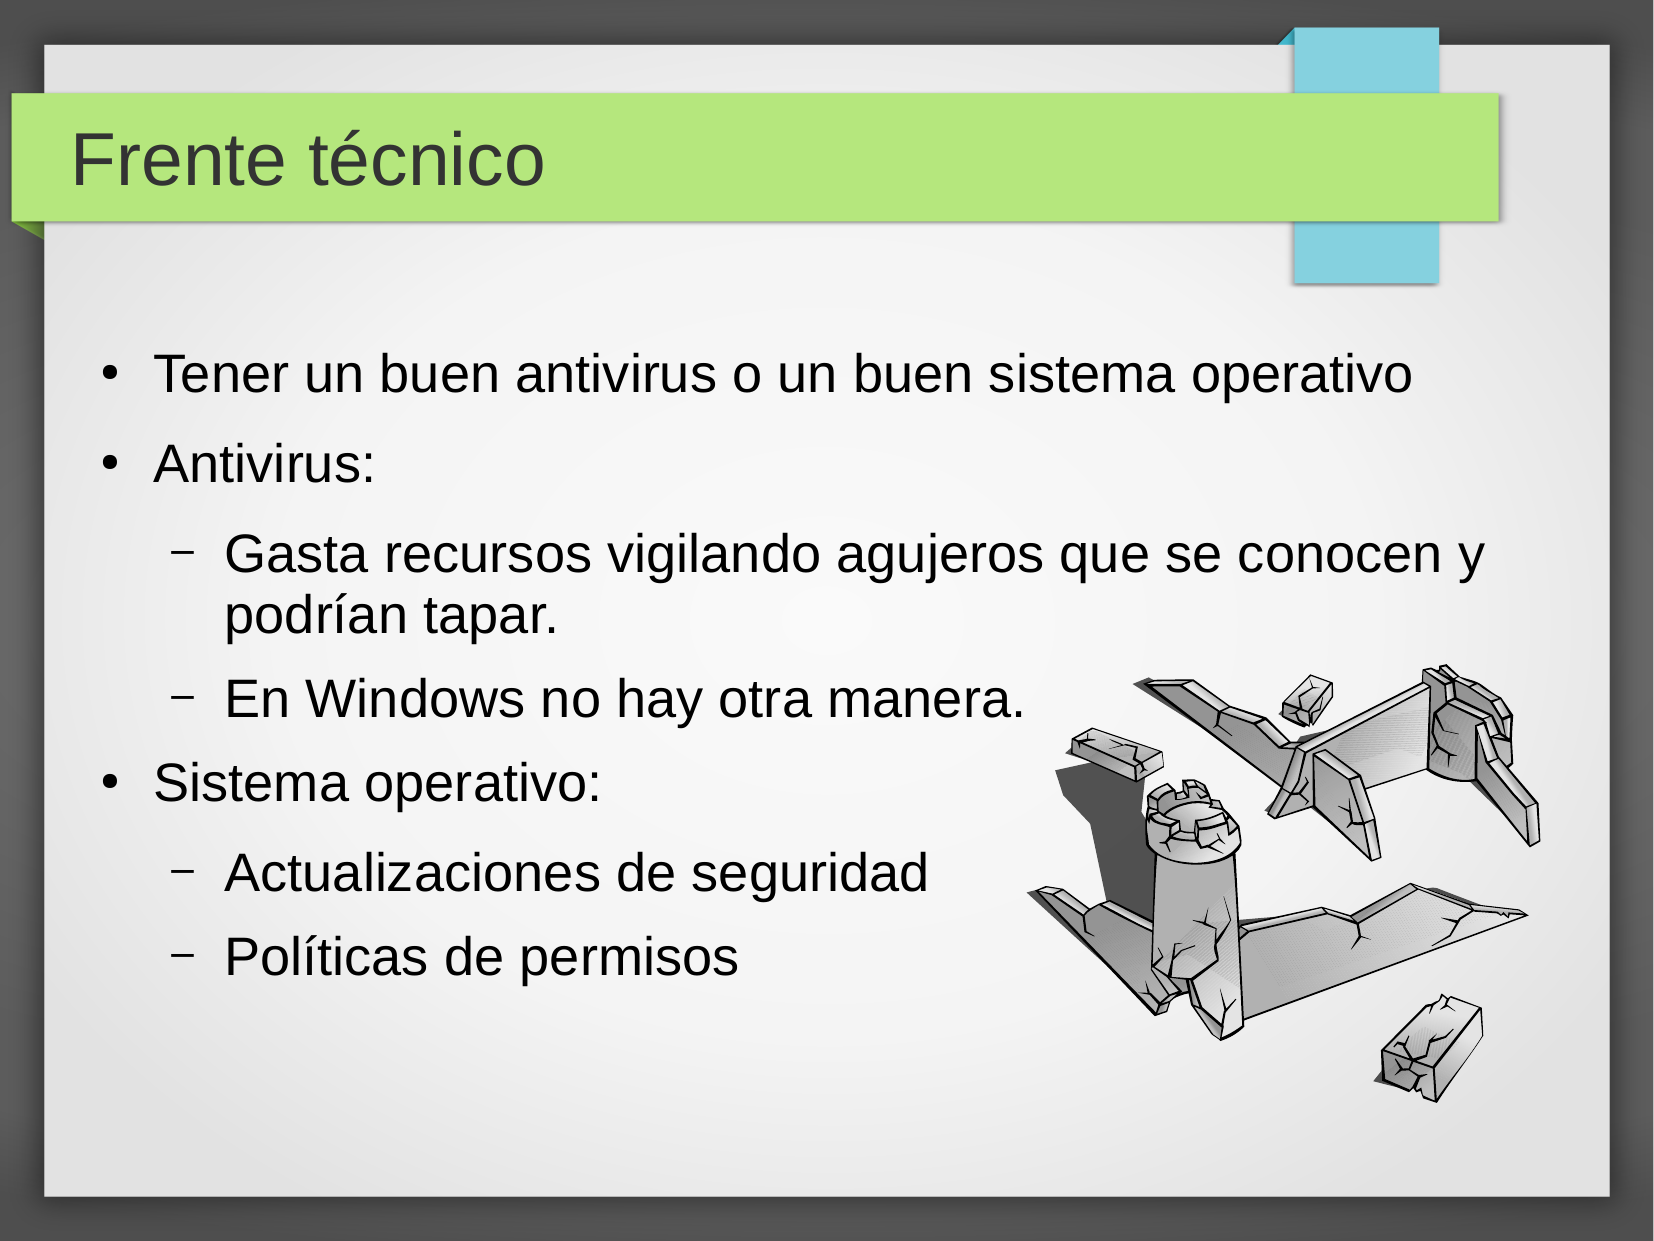

# Frente técnico
Tener un buen antivirus o un buen sistema operativo
Antivirus:
Gasta recursos vigilando agujeros que se conocen y podrían tapar.
En Windows no hay otra manera.
Sistema operativo:
Actualizaciones de seguridad
Políticas de permisos